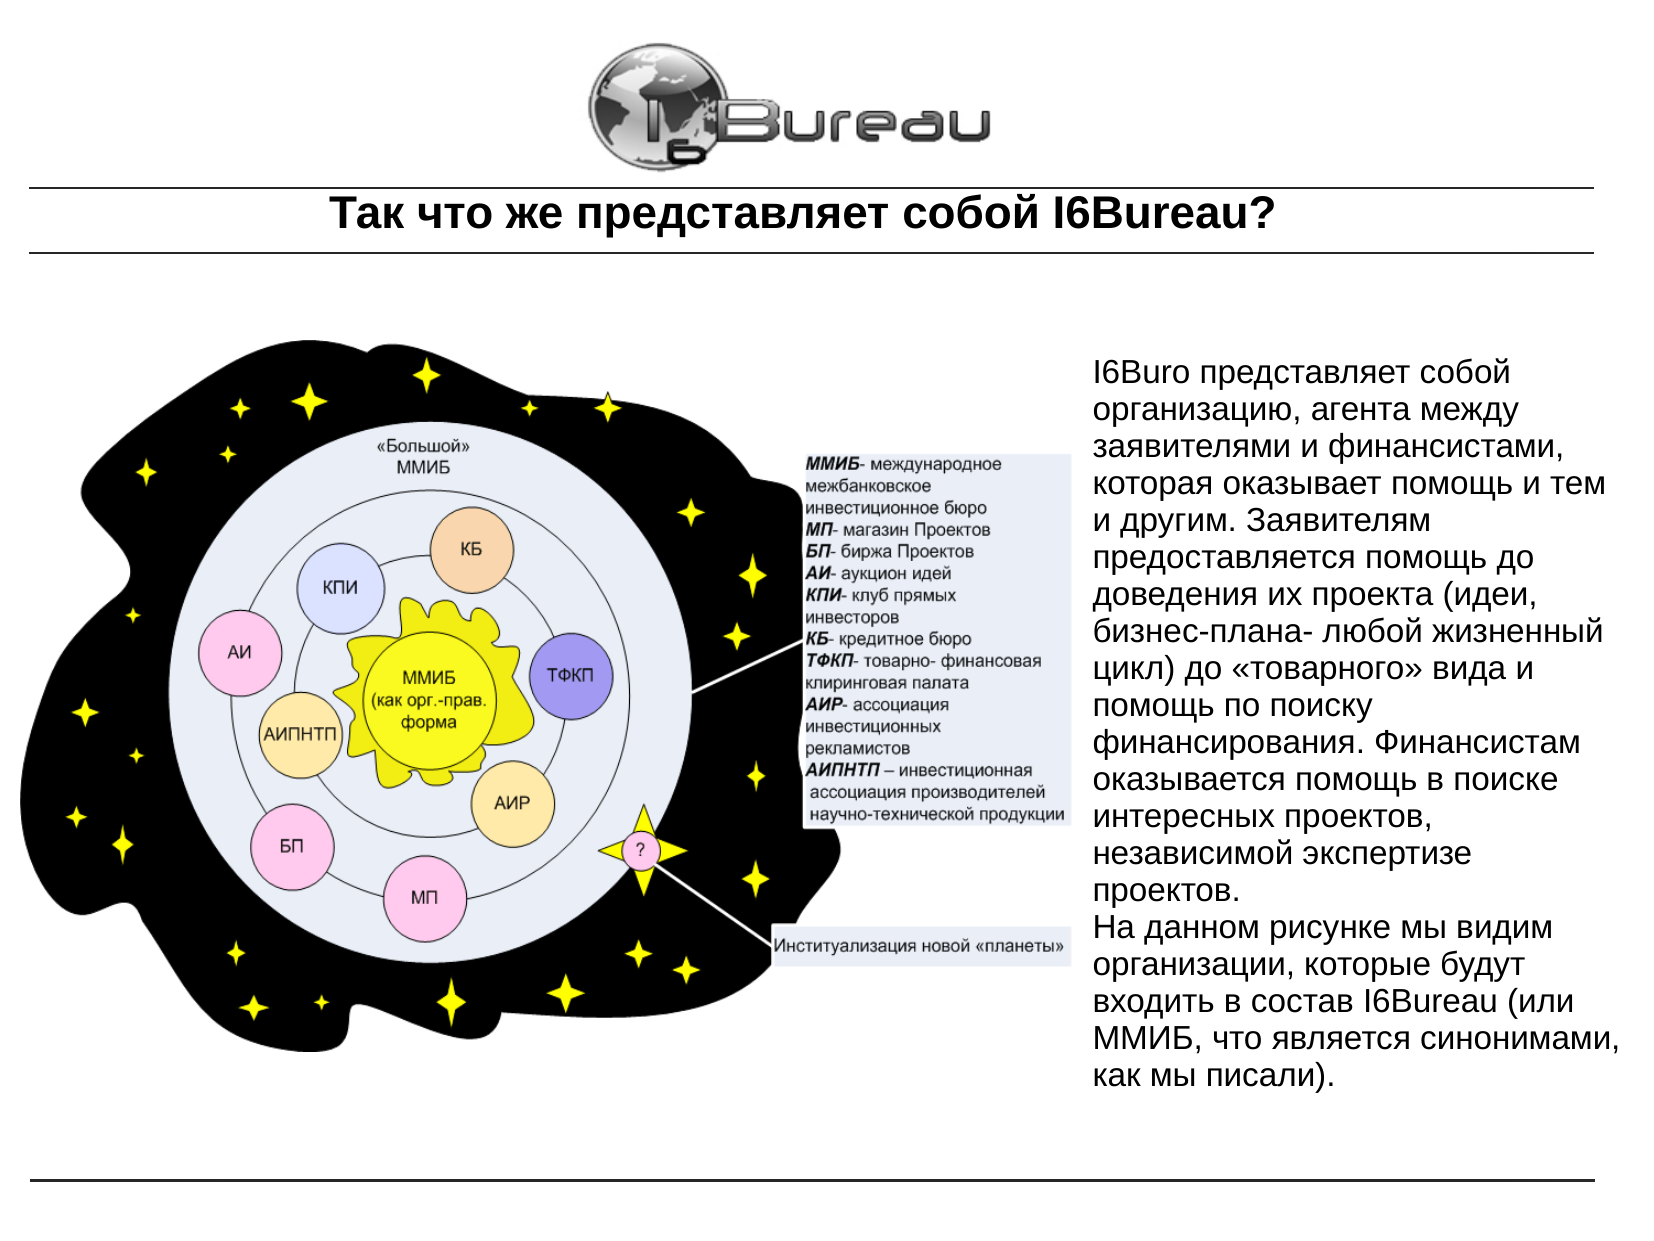

# Так что же представляет собой I6Bureau?
I6Buro представляет собой организацию, агента между заявителями и финансистами, которая оказывает помощь и тем и другим. Заявителям предоставляется помощь до доведения их проекта (идеи, бизнес-плана- любой жизненный цикл) до «товарного» вида и помощь по поиску финансирования. Финансистам оказывается помощь в поиске интересных проектов, независимой экспертизе проектов.
На данном рисунке мы видим организации, которые будут входить в состав I6Bureau (или ММИБ, что является синонимами, как мы писали).